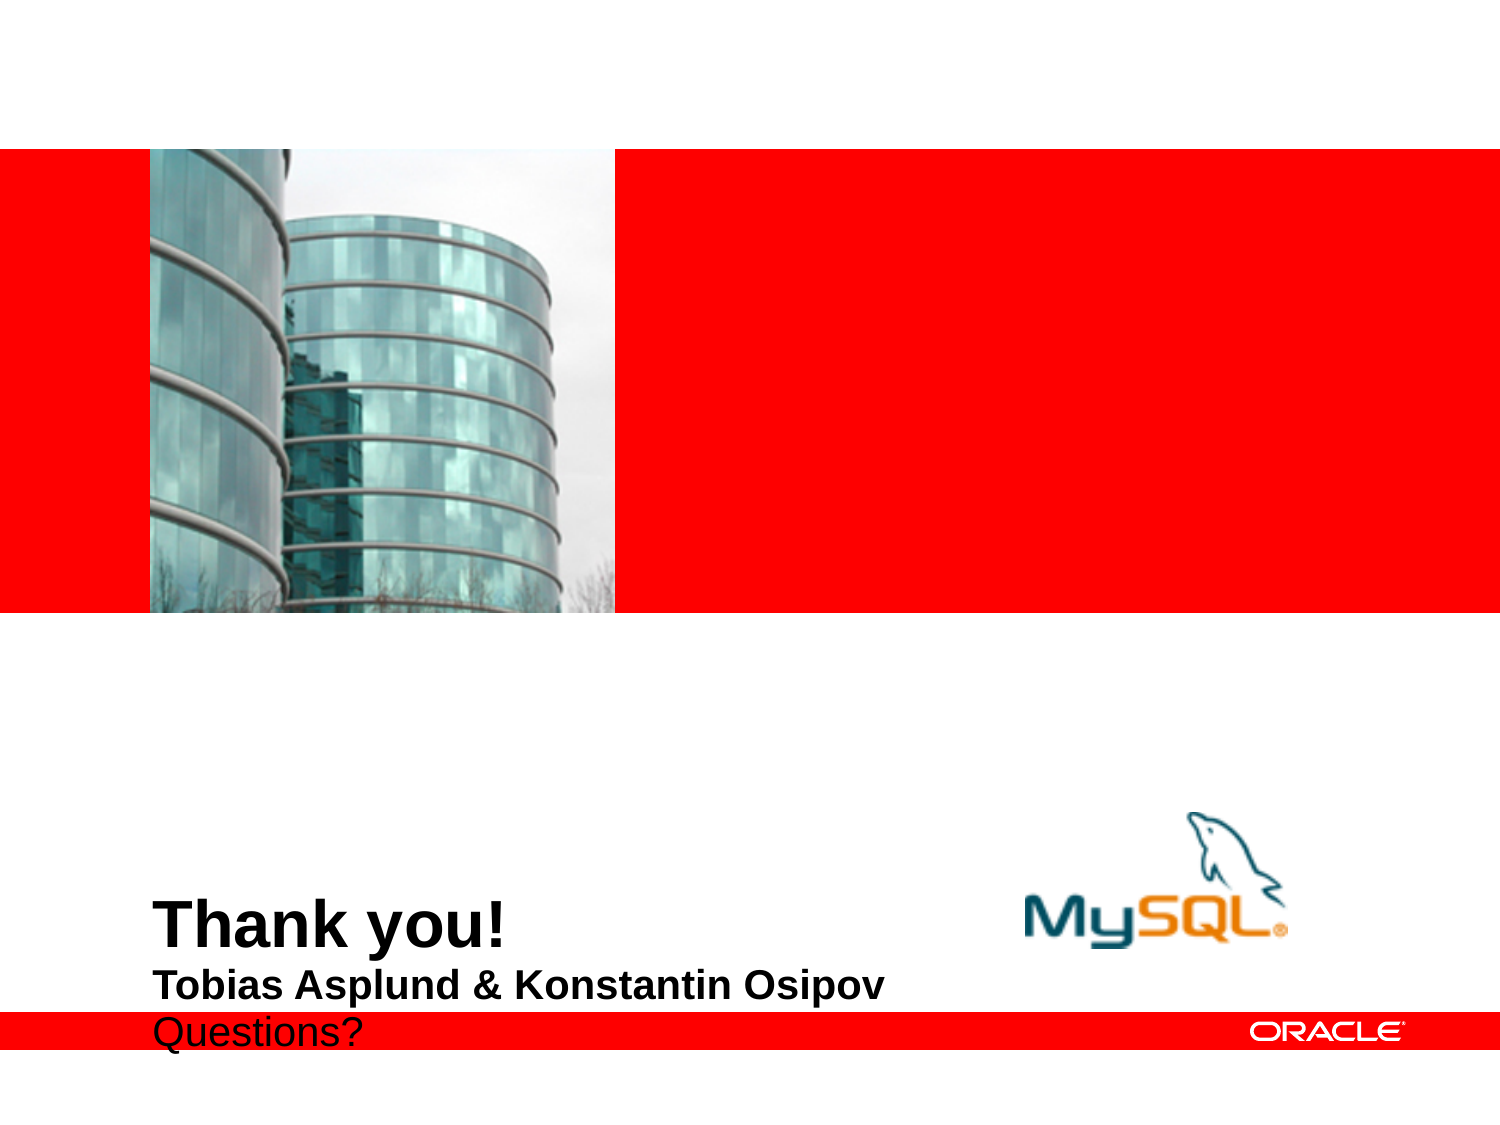

# Thank you! Tobias Asplund & Konstantin Osipov Questions?